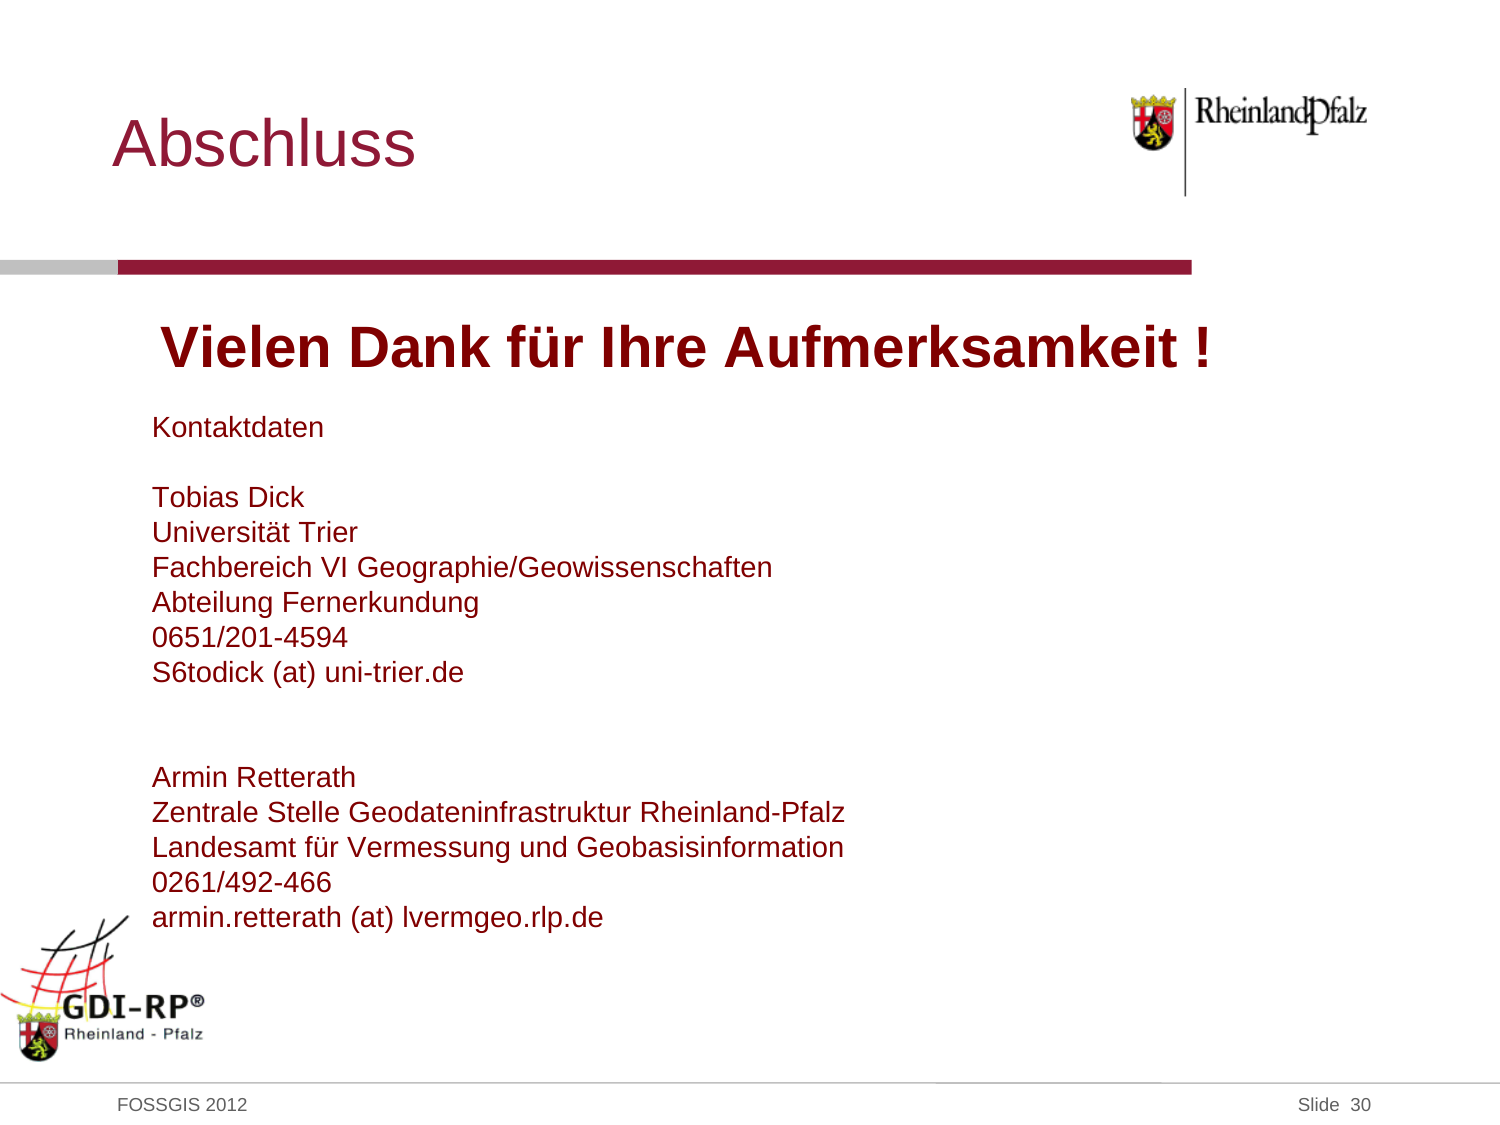

# Abschluss
Vielen Dank für Ihre Aufmerksamkeit !
Kontaktdaten
Tobias Dick
Universität Trier
Fachbereich VI Geographie/Geowissenschaften
Abteilung Fernerkundung
0651/201-4594
S6todick (at) uni-trier.de
Armin Retterath
Zentrale Stelle Geodateninfrastruktur Rheinland-Pfalz
Landesamt für Vermessung und Geobasisinformation
0261/492-466
armin.retterath (at) lvermgeo.rlp.de